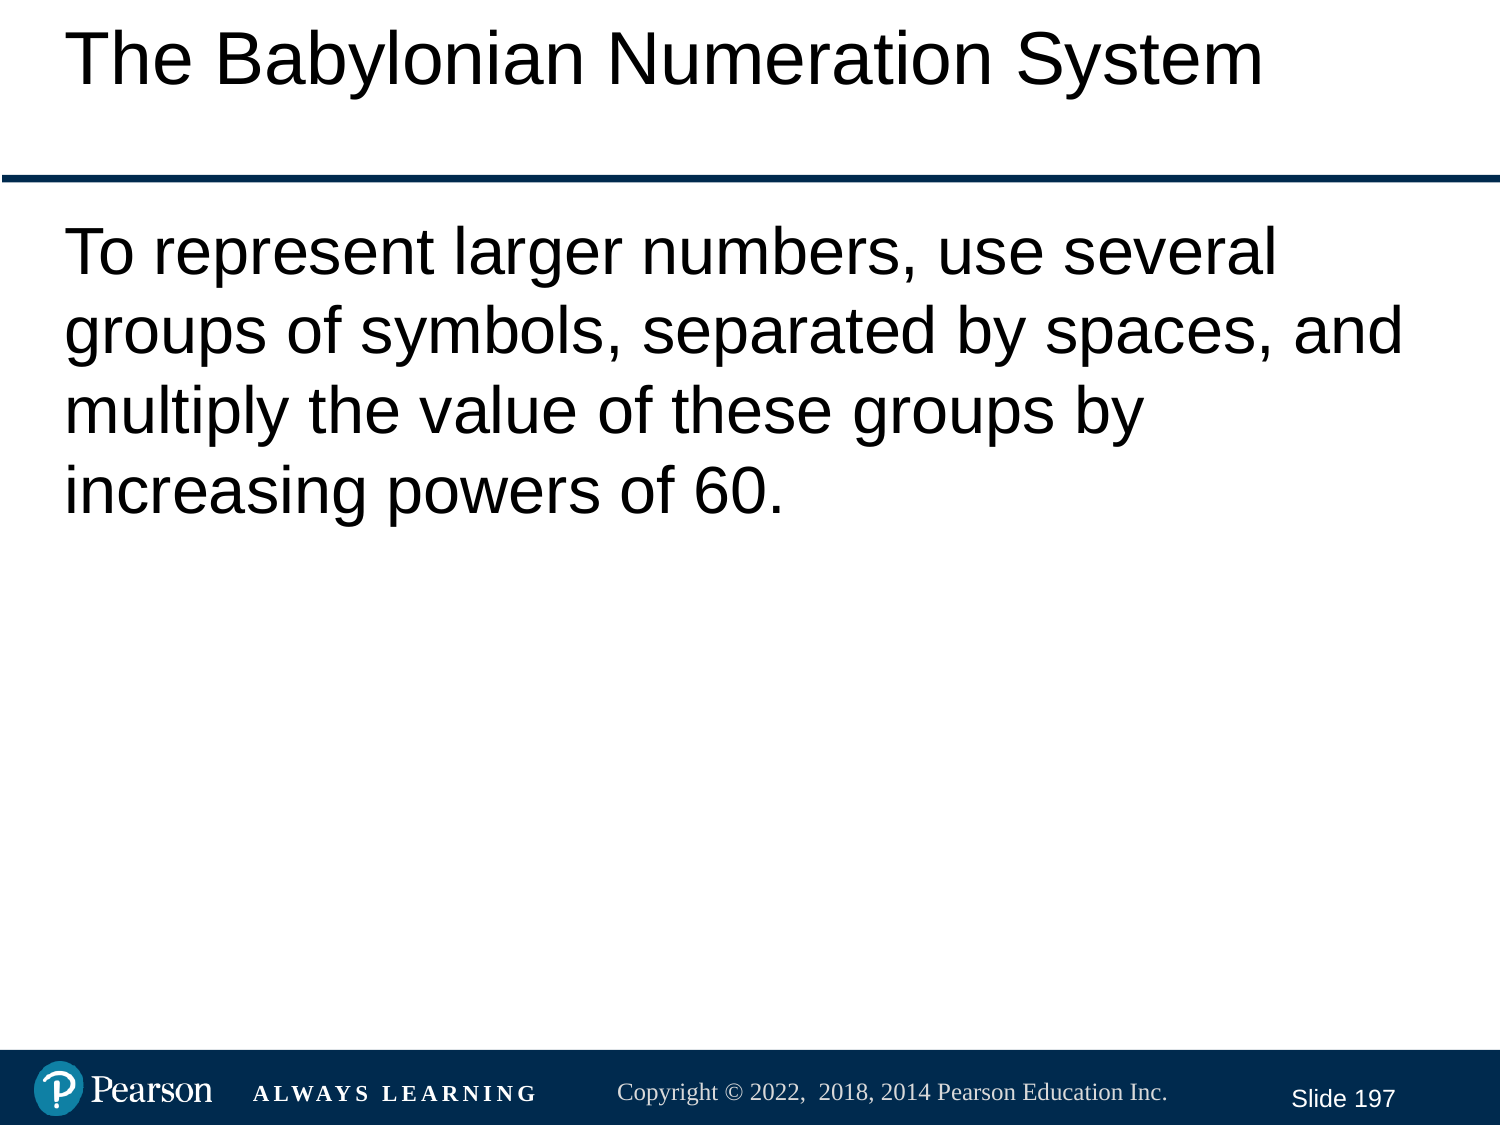

# The Babylonian Numeration System
To represent larger numbers, use several groups of symbols, separated by spaces, and multiply the value of these groups by increasing powers of 60.